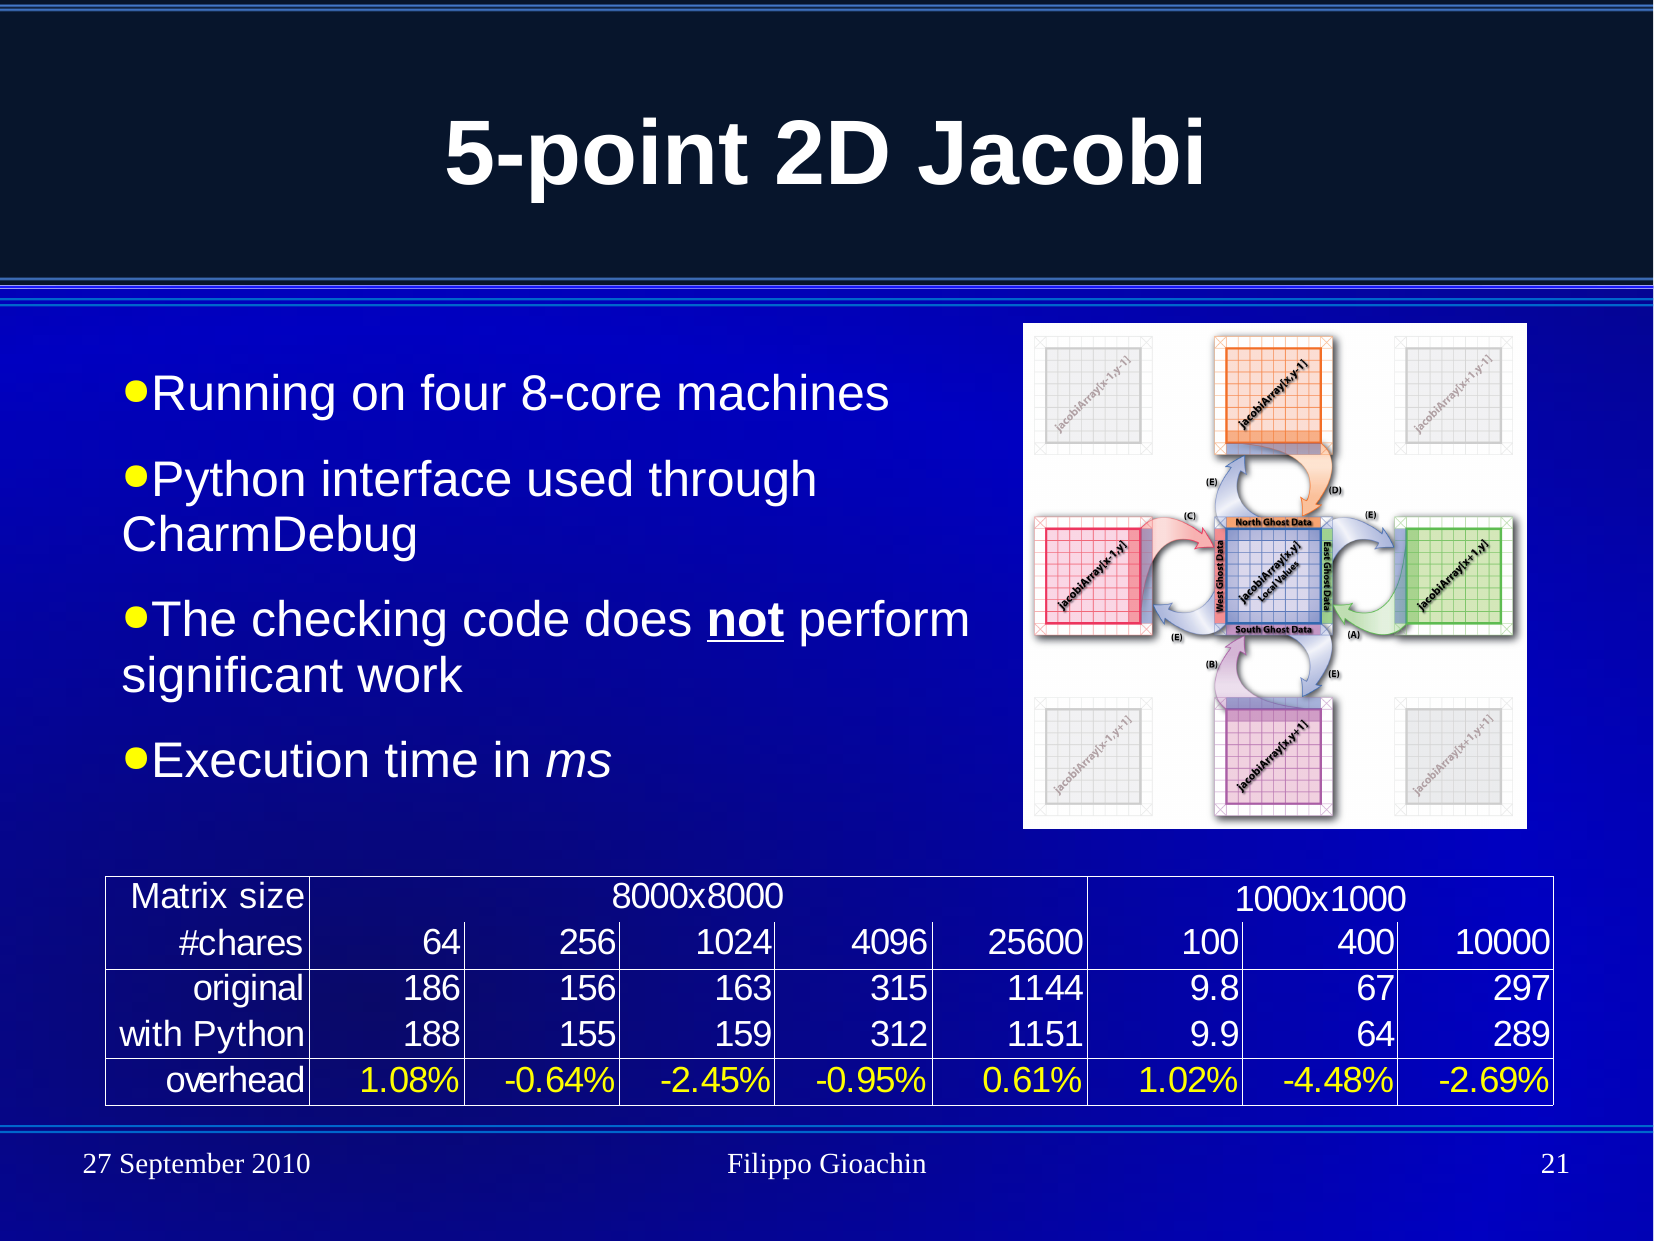

# 5-point 2D Jacobi
Running on four 8-core machines
Python interface used through CharmDebug
The checking code does not perform significant work
Execution time in ms
27 September 2010
Filippo Gioachin
21